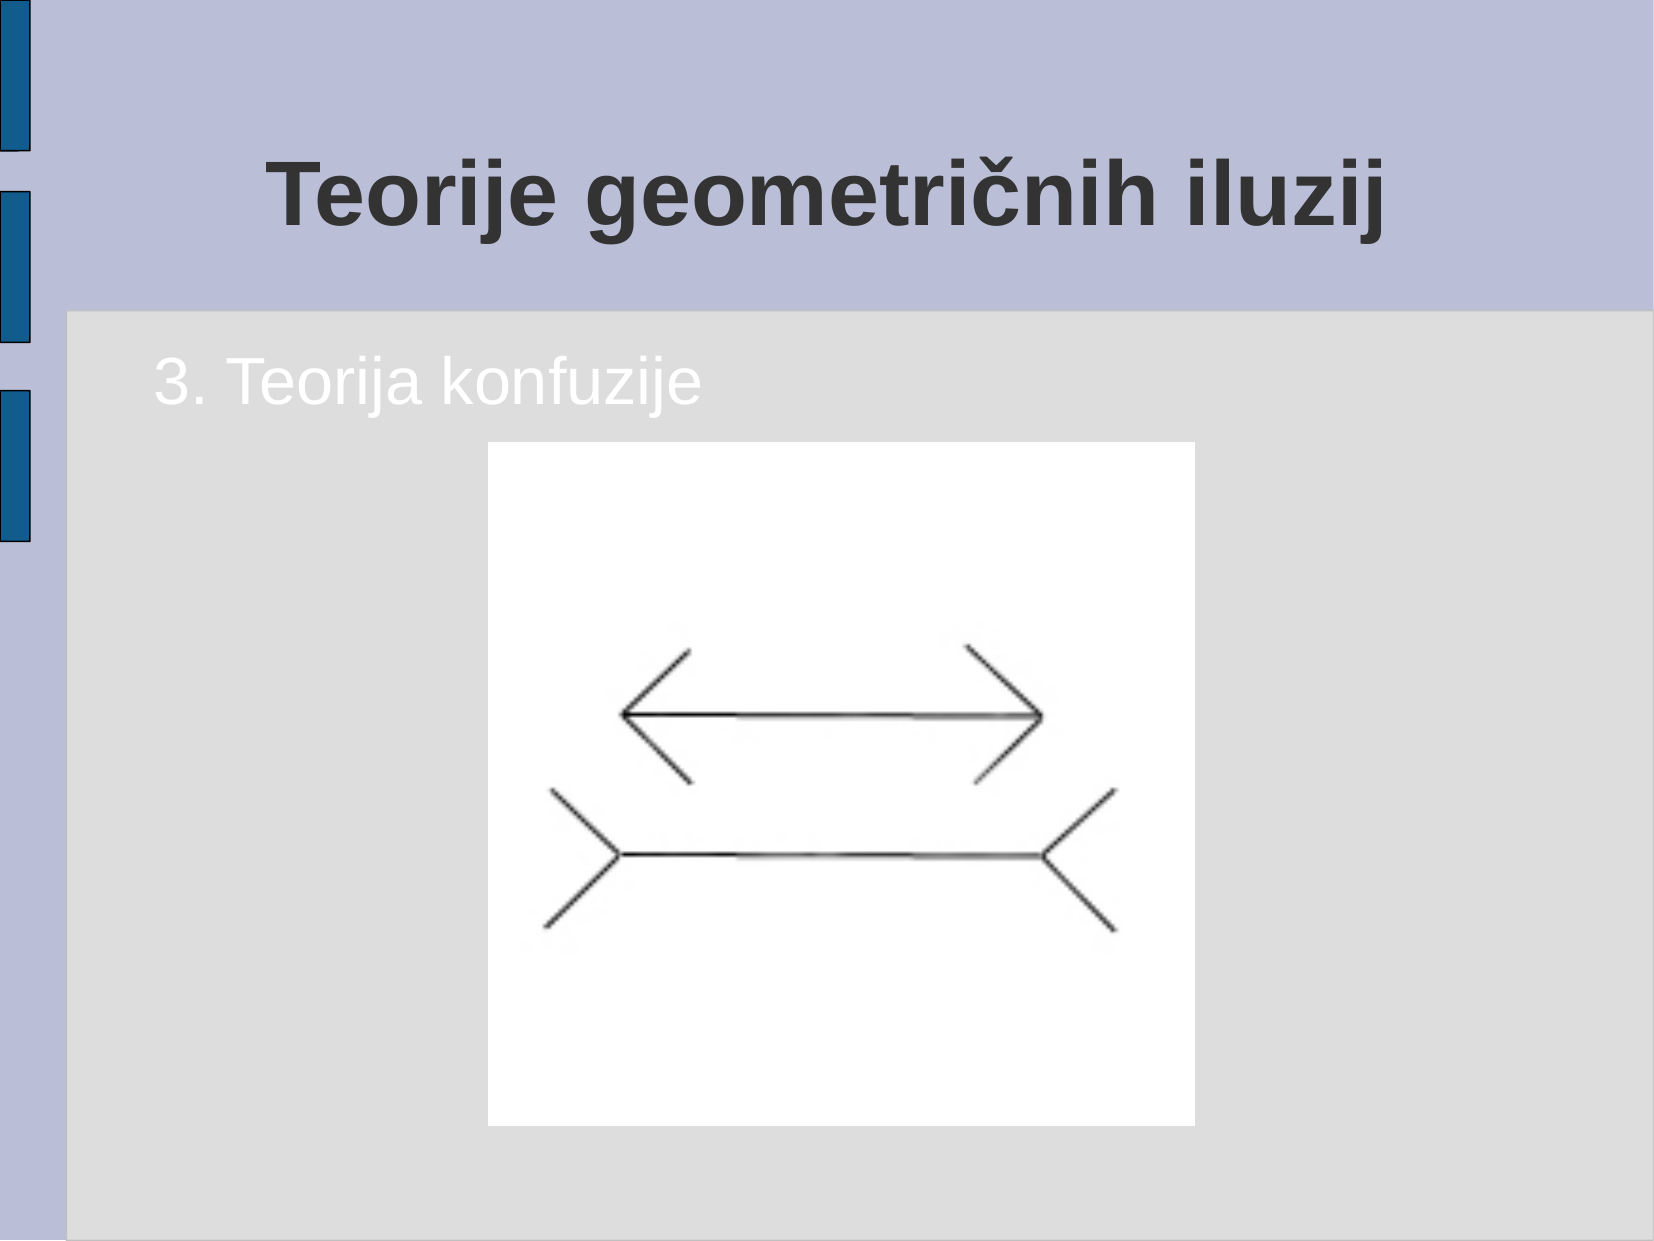

# Teorije geometričnih iluzij
3. Teorija konfuzije